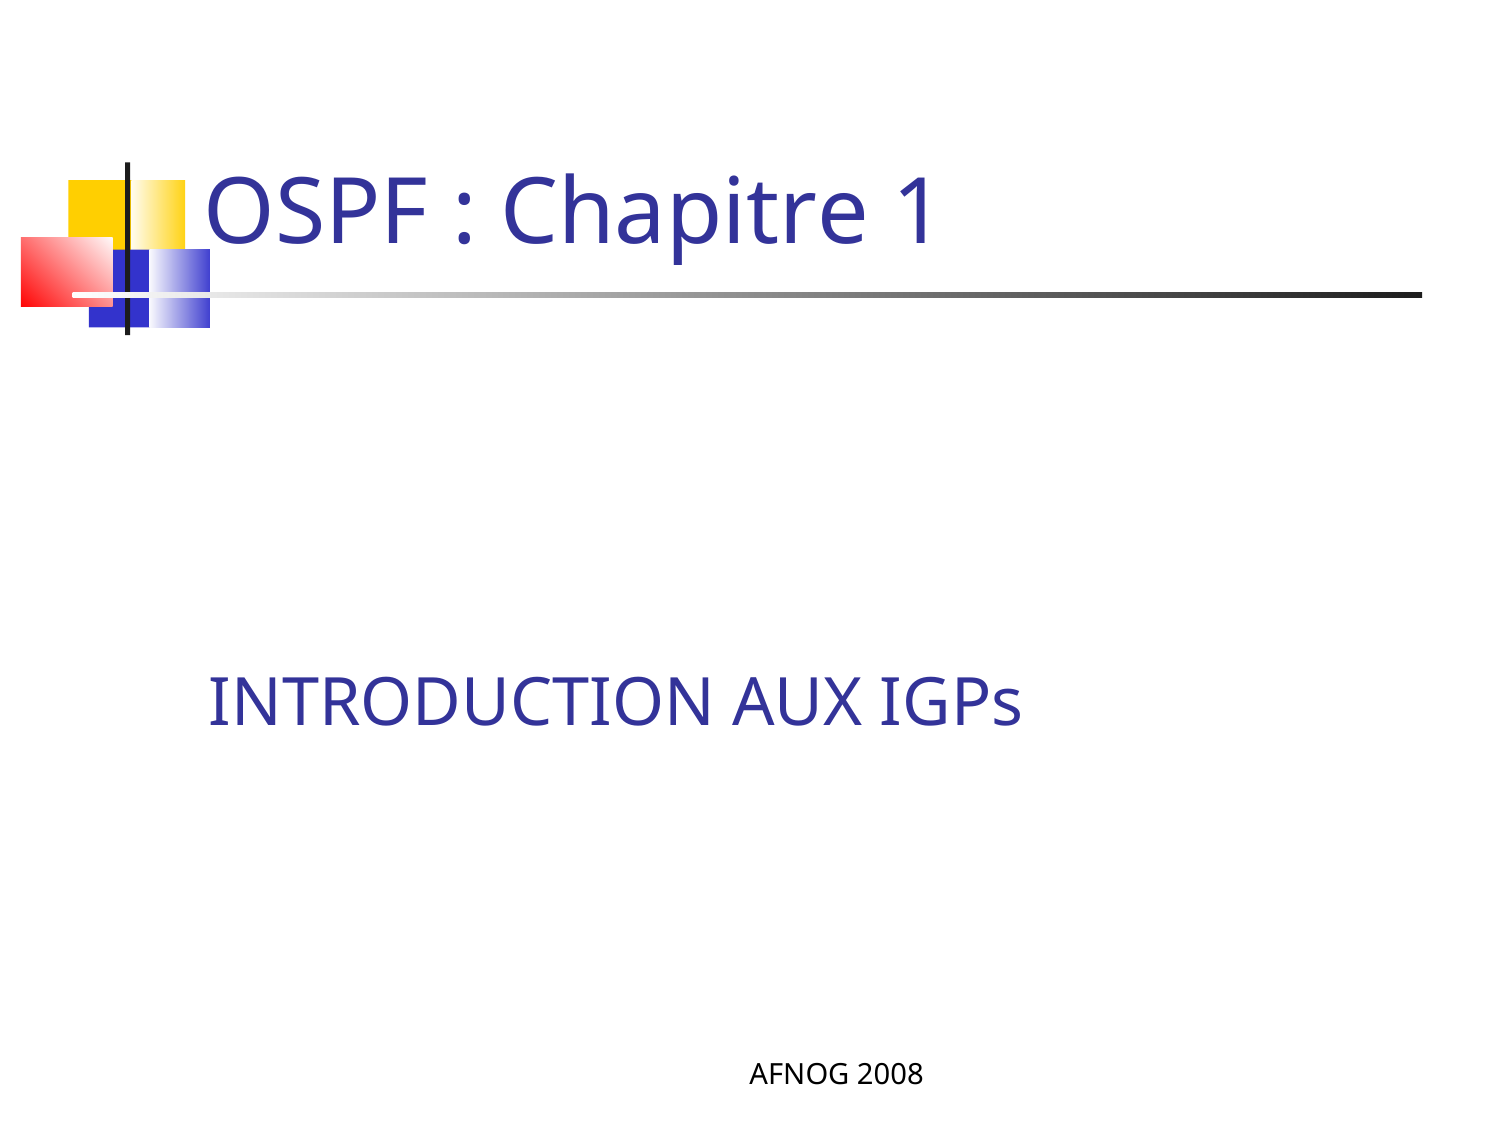

# OSPF : Chapitre 1
INTRODUCTION AUX IGPs
AFNOG 2008